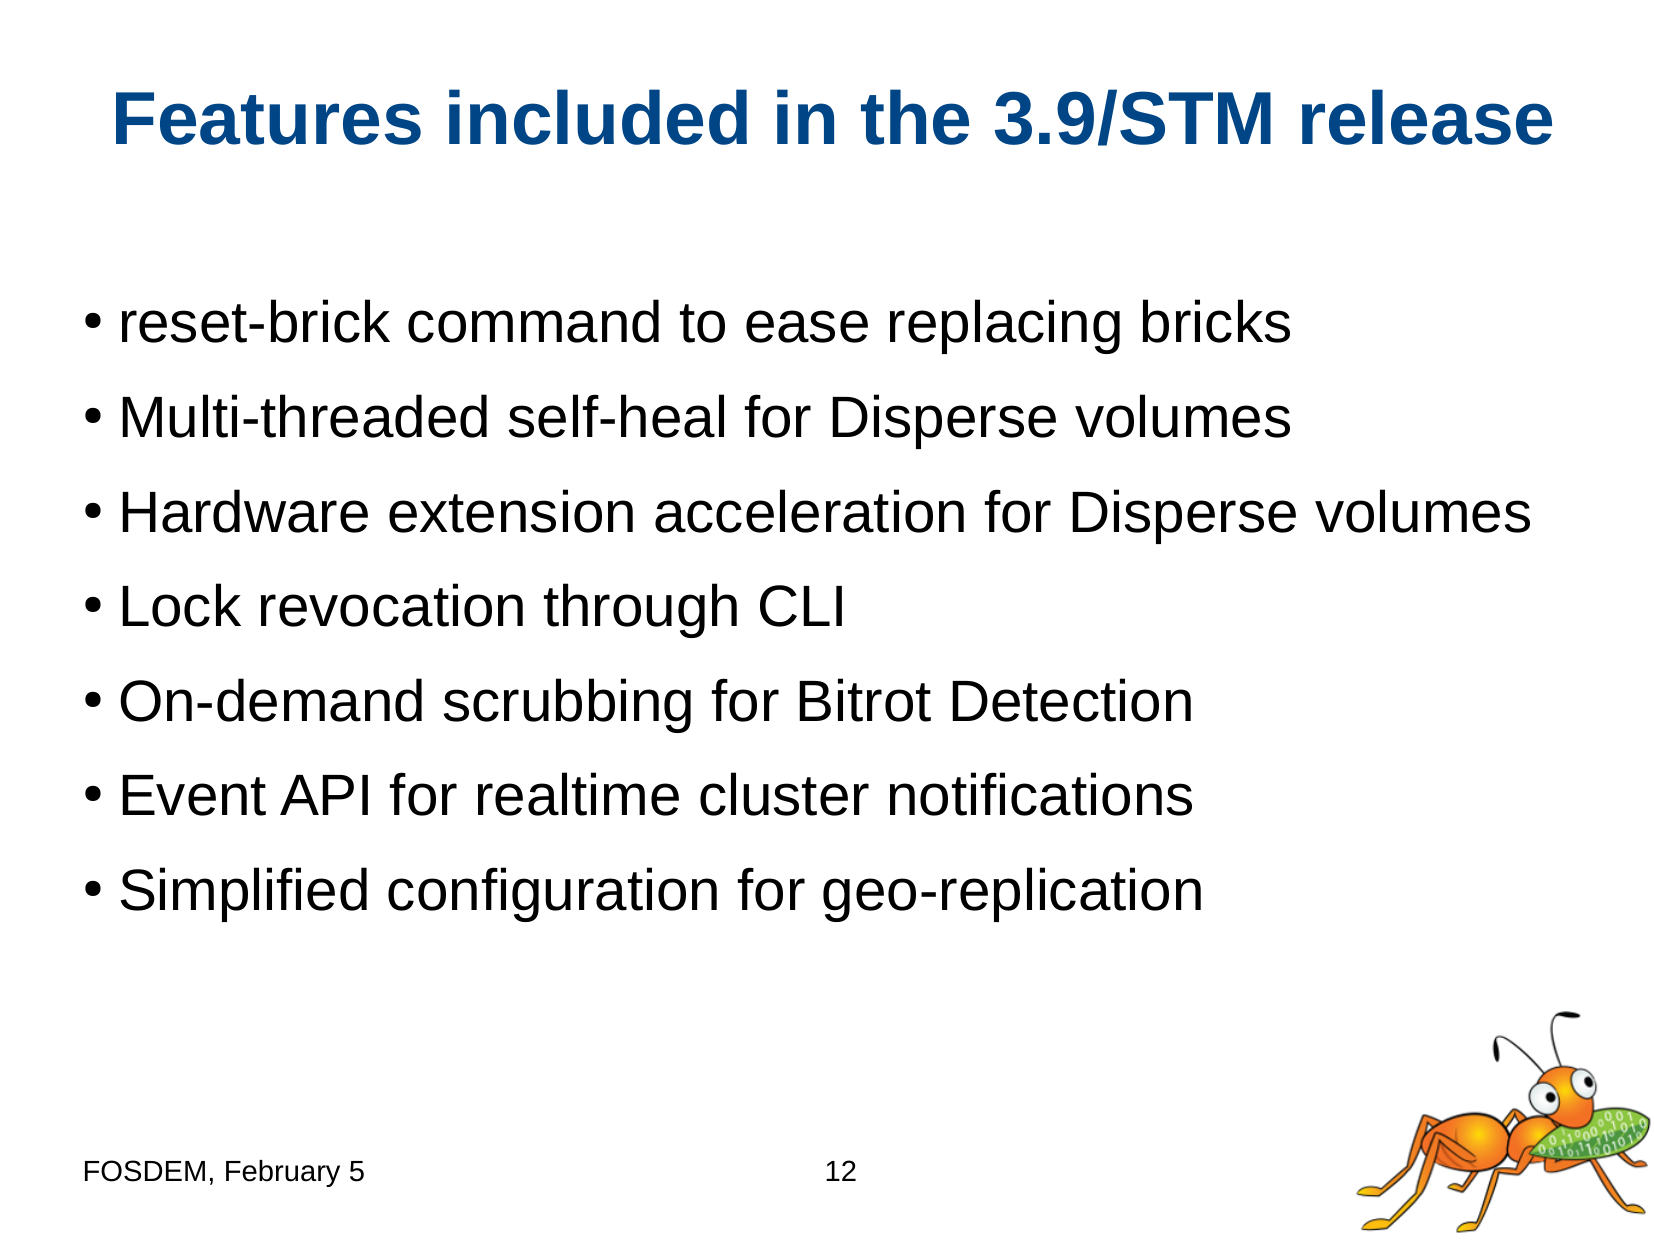

Features included in the 3.9/STM release
# reset-brick command to ease replacing bricks
Multi-threaded self-heal for Disperse volumes
Hardware extension acceleration for Disperse volumes
Lock revocation through CLI
On-demand scrubbing for Bitrot Detection
Event API for realtime cluster notifications
Simplified configuration for geo-replication
FOSDEM, 5 February 2017
12